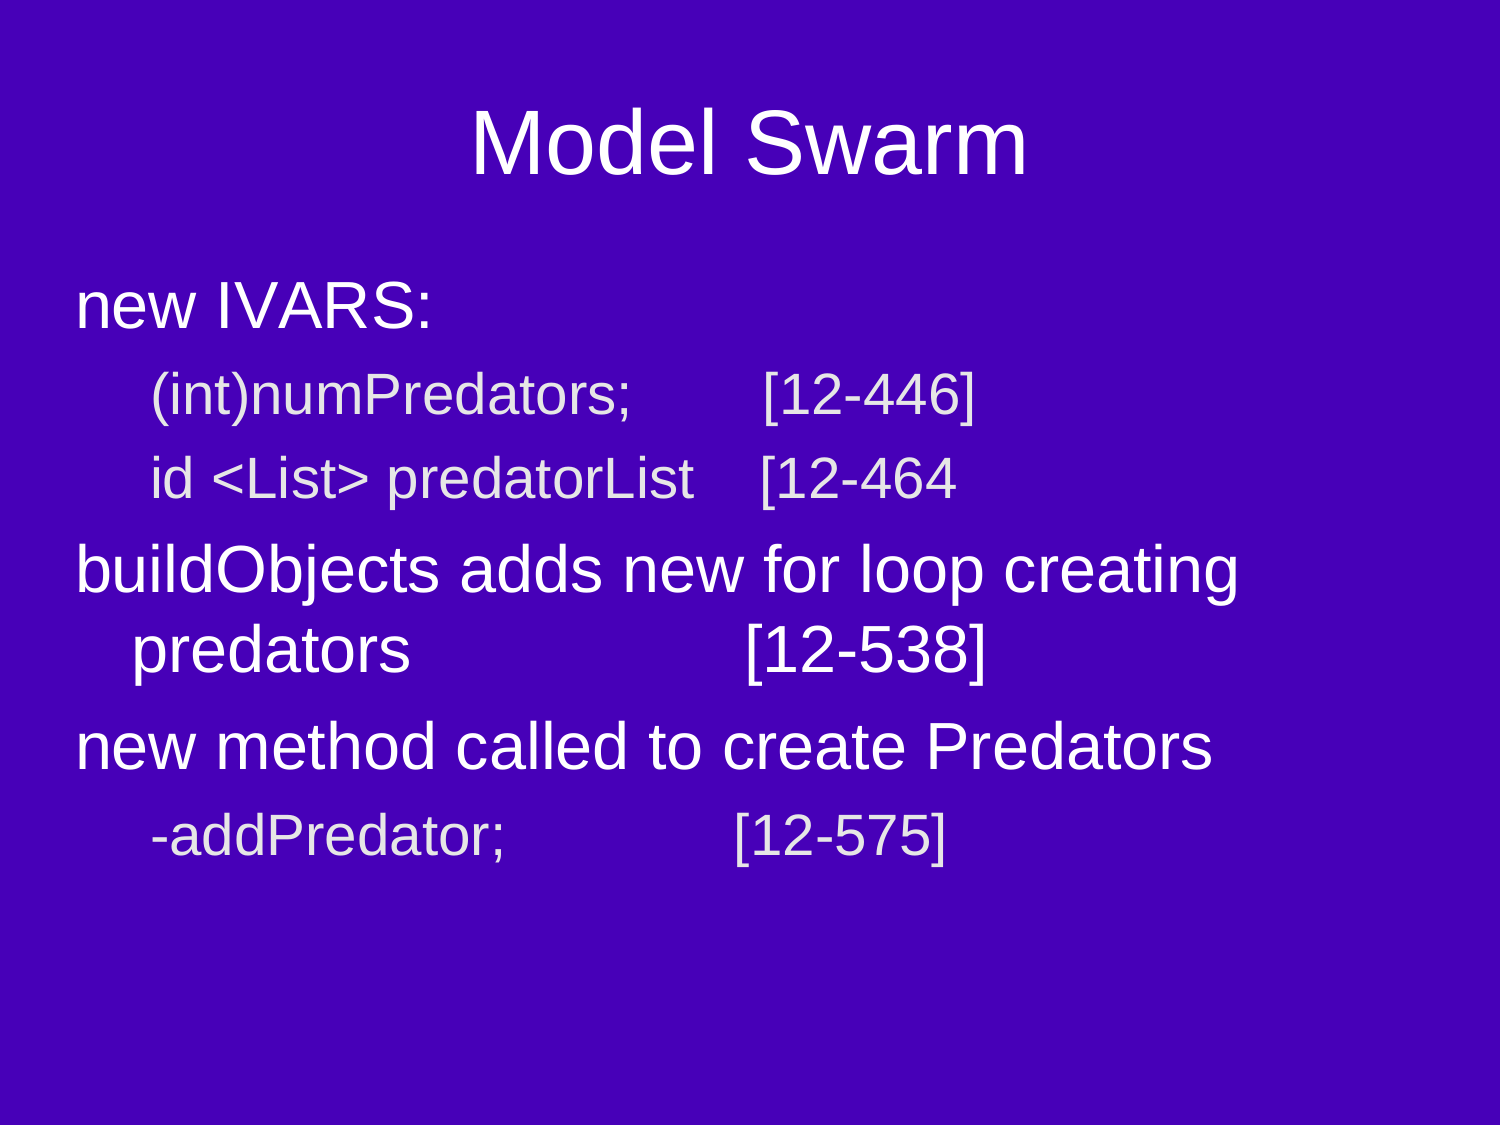

# Model Swarm
new IVARS:
(int)numPredators; [12-446]
id <List> predatorList [12-464
buildObjects adds new for loop creating predators [12-538]
new method called to create Predators
-addPredator; [12-575]